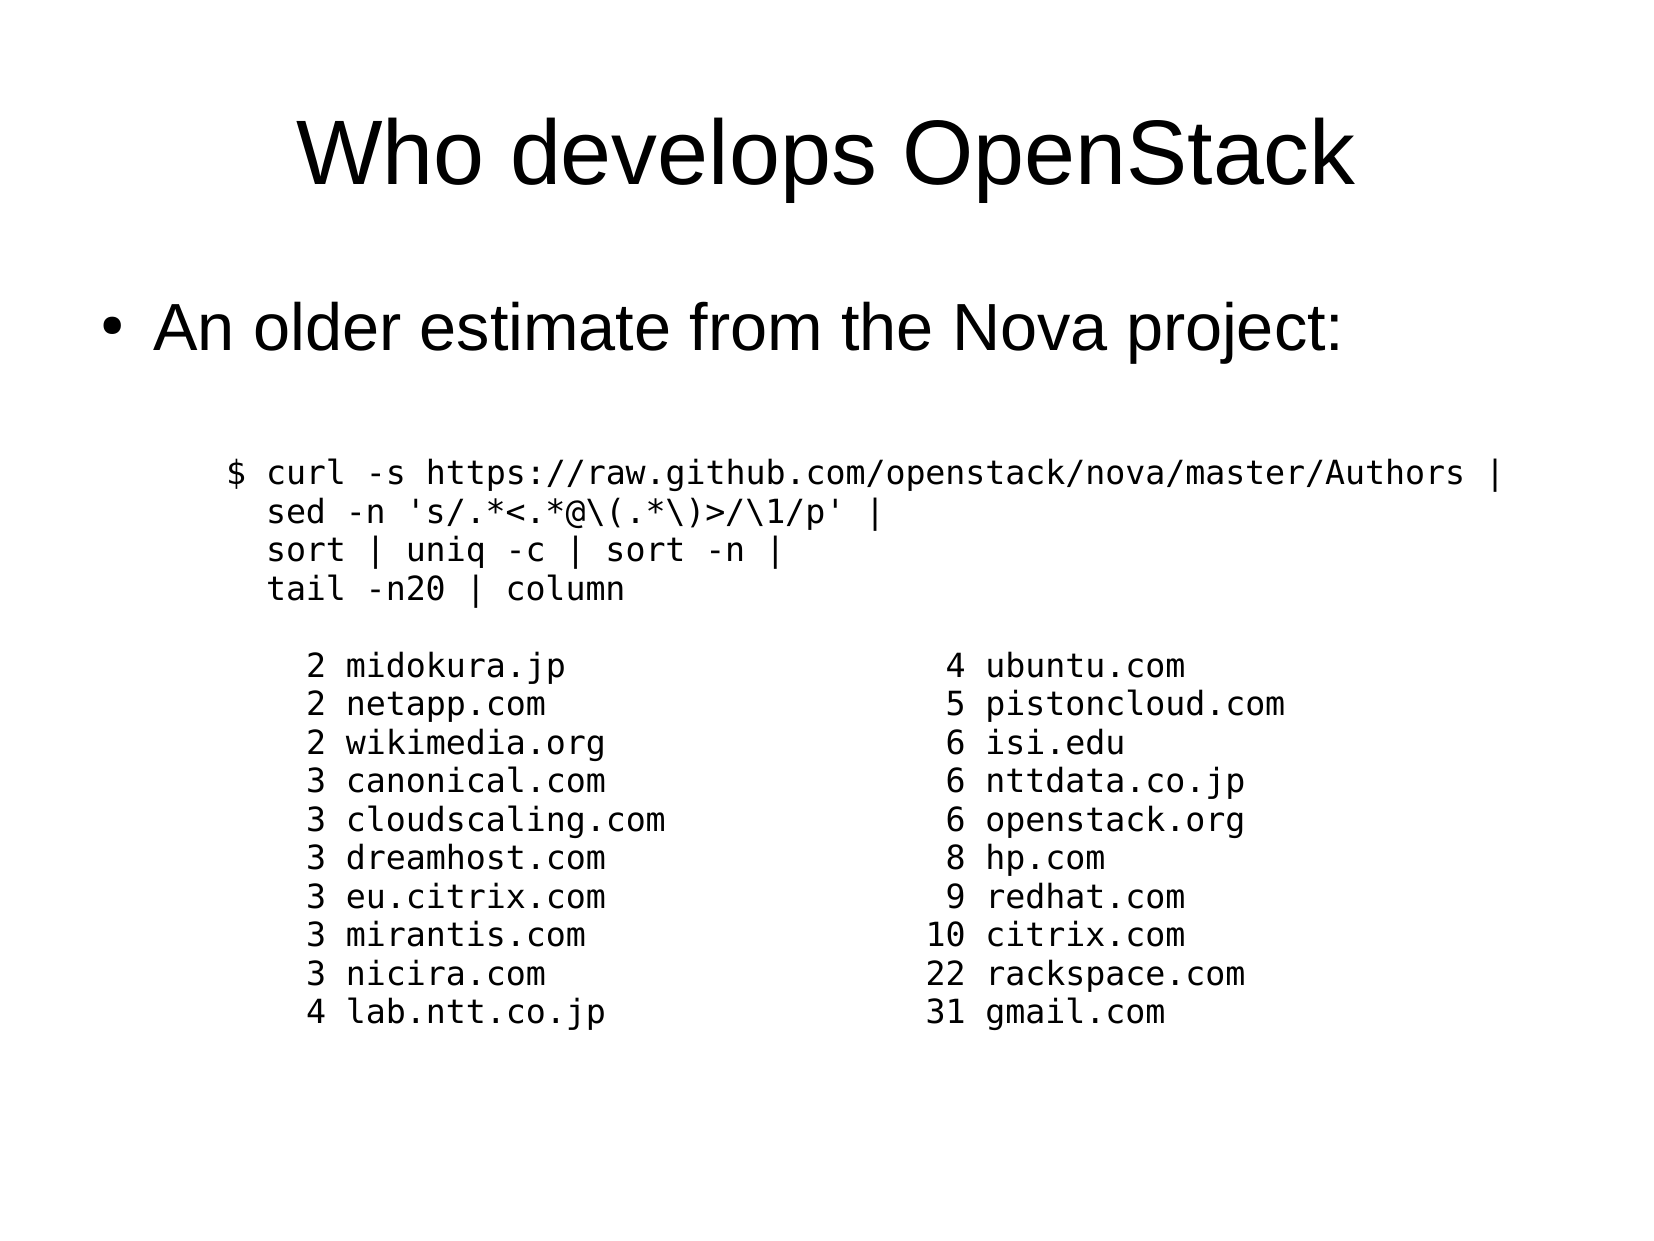

# Who develops OpenStack
An older estimate from the Nova project:
 $ curl -s https://raw.github.com/openstack/nova/master/Authors |
 sed -n 's/.*<.*@\(.*\)>/\1/p' |
 sort | uniq -c | sort -n |
 tail -n20 | column
 2 midokura.jp 4 ubuntu.com
 2 netapp.com 5 pistoncloud.com
 2 wikimedia.org 6 isi.edu
 3 canonical.com 6 nttdata.co.jp
 3 cloudscaling.com 6 openstack.org
 3 dreamhost.com 8 hp.com
 3 eu.citrix.com 9 redhat.com
 3 mirantis.com 10 citrix.com
 3 nicira.com 22 rackspace.com
 4 lab.ntt.co.jp 31 gmail.com